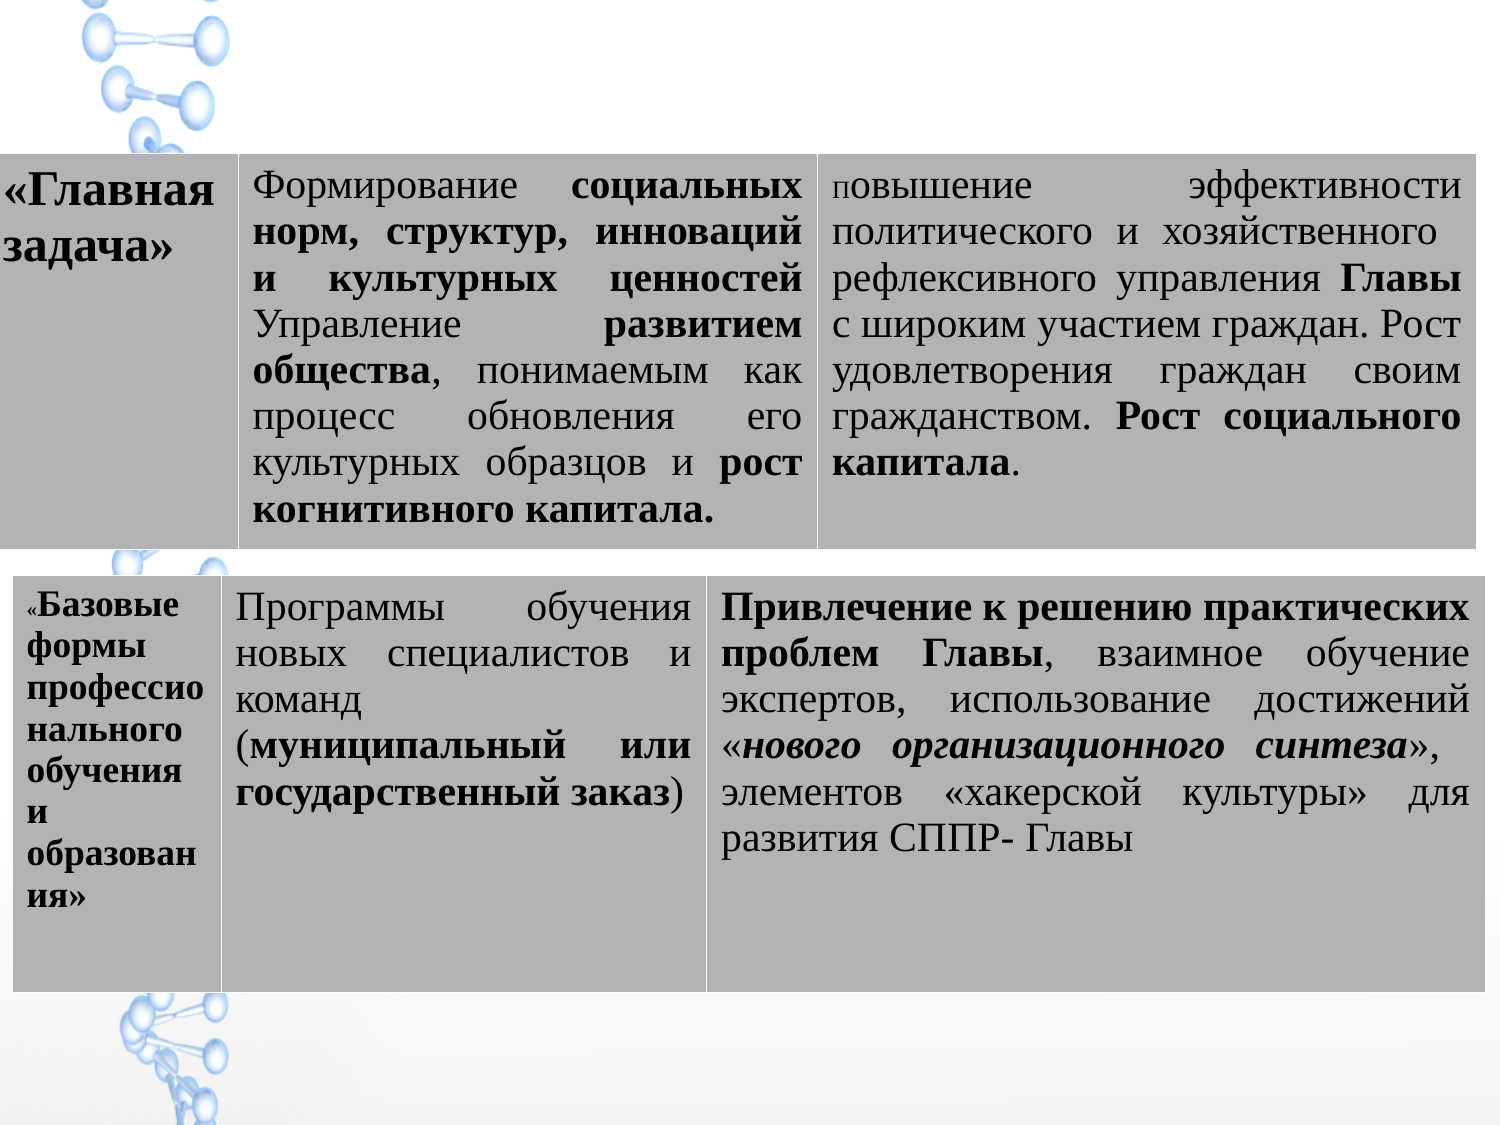

#
| «Главная задача» | Формирование социальных норм, структур, инноваций и культурных ценностей Управление развитием общества, понимаемым как процесс обновления его культурных образцов и рост когнитивного капитала. | Повышение эффективности политического и хозяйственного рефлексивного управления Главы с широким участием граждан. Рост удовлетворения граждан своим гражданством. Рост социального капитала. |
| --- | --- | --- |
| «Базовые формы профессионального обучения и образования» | Программы обучения новых специалистов и команд (муниципальный или государственный заказ) | Привлечение к решению практических проблем Главы, взаимное обучение экспертов, использование достижений «нового организационного синтеза», элементов «хакерской культуры» для развития СППР- Главы |
| --- | --- | --- |